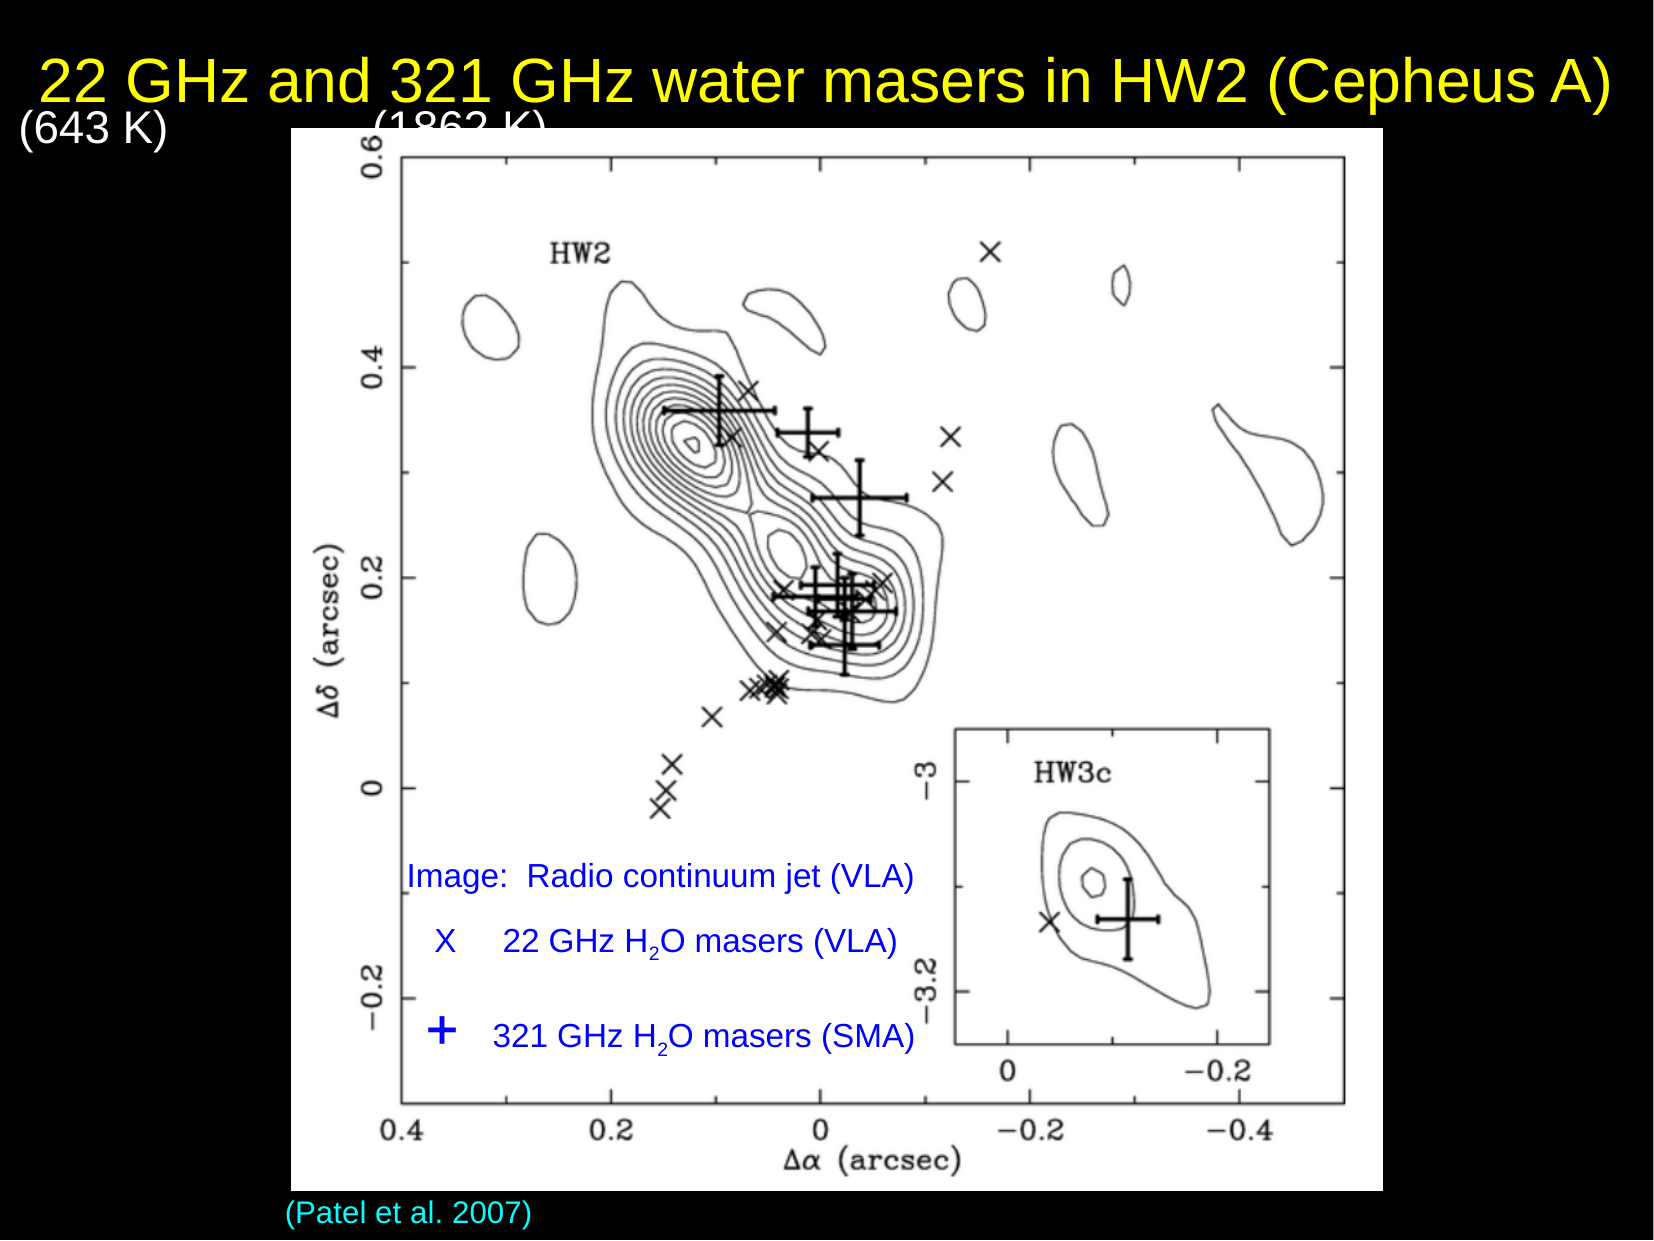

22 GHz and 321 GHz water masers in HW2 (Cepheus A)
(643 K) (1862 K)
Image: Radio continuum jet (VLA)
 X 22 GHz H2O masers (VLA)
 + 321 GHz H2O masers (SMA)
(Patel et al. 2007)